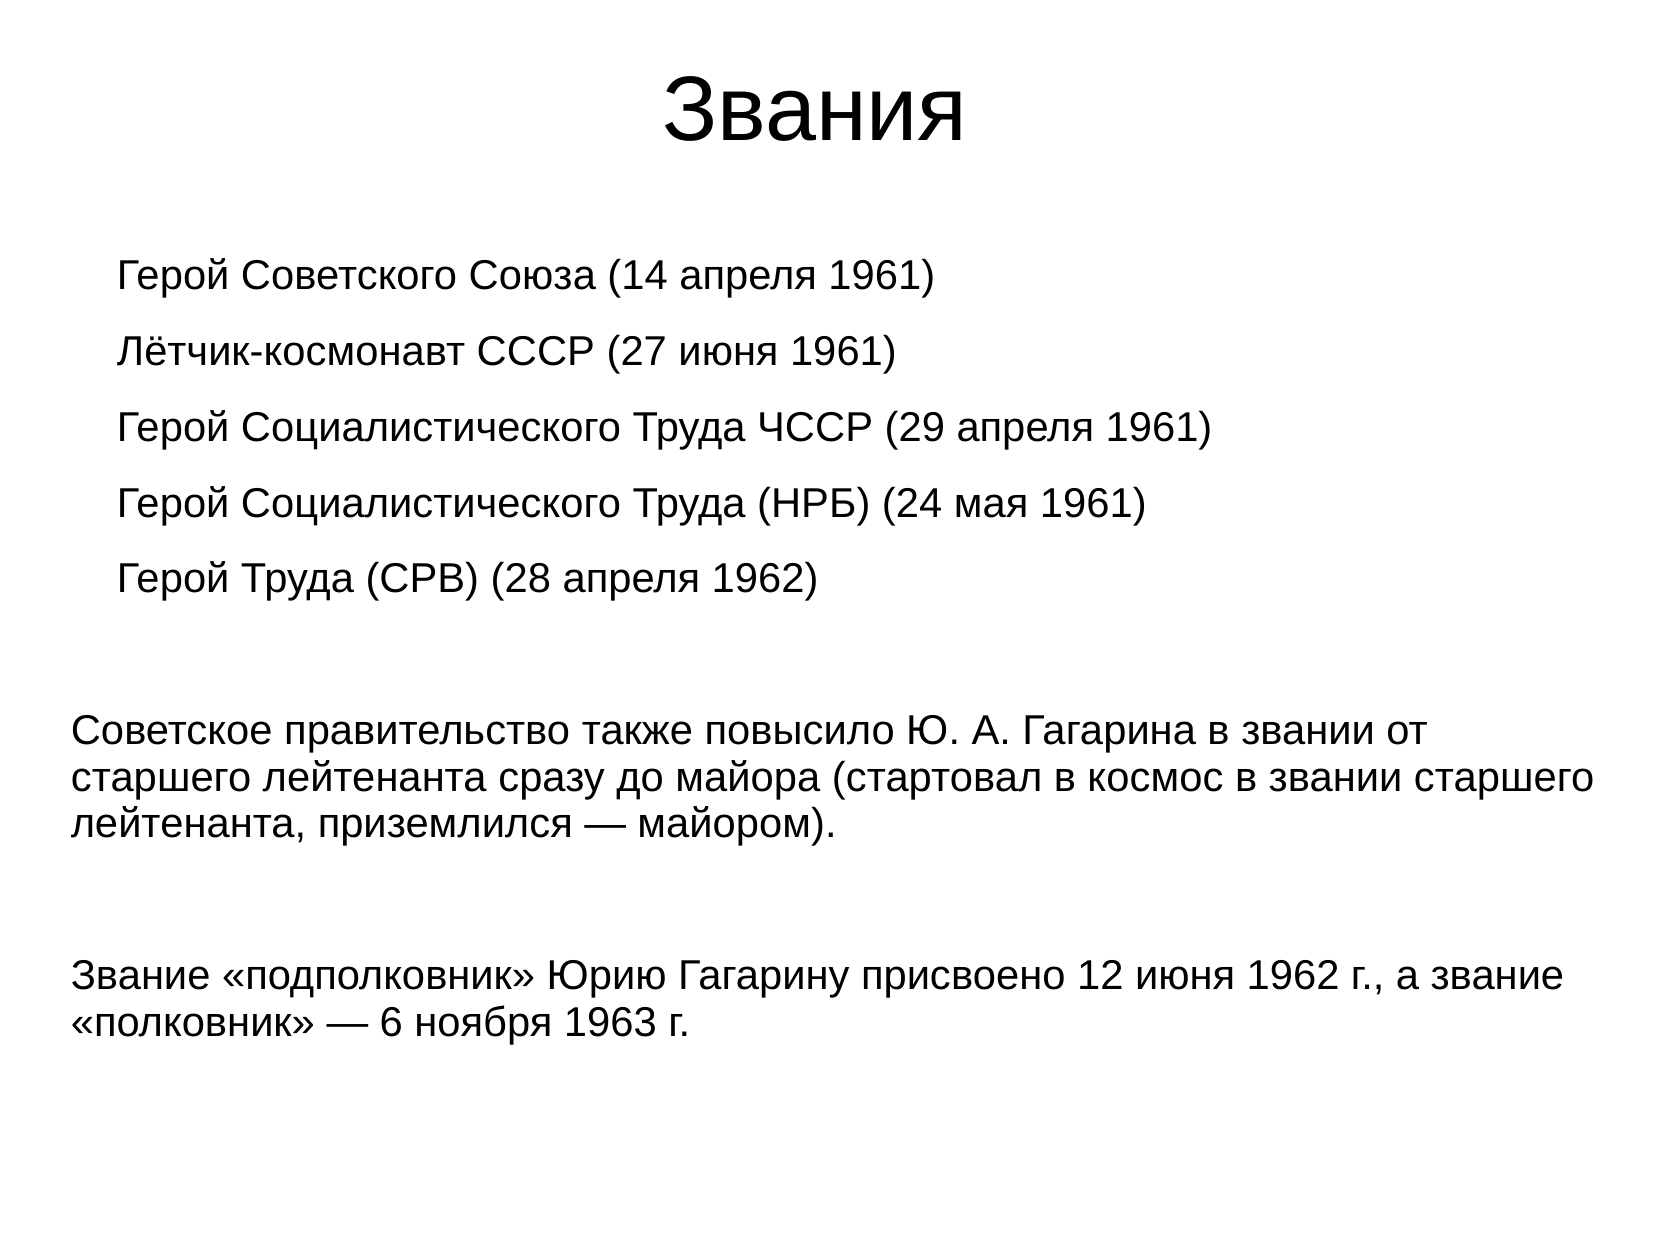

# Звания
 Герой Советского Союза (14 апреля 1961)
 Лётчик-космонавт СССР (27 июня 1961)
 Герой Социалистического Труда ЧССР (29 апреля 1961)
 Герой Социалистического Труда (НРБ) (24 мая 1961)
 Герой Труда (СРВ) (28 апреля 1962)
Советское правительство также повысило Ю. А. Гагарина в звании от старшего лейтенанта сразу до майора (стартовал в космос в звании старшего лейтенанта, приземлился — майором).
Звание «подполковник» Юрию Гагарину присвоено 12 июня 1962 г., а звание «полковник» — 6 ноября 1963 г.